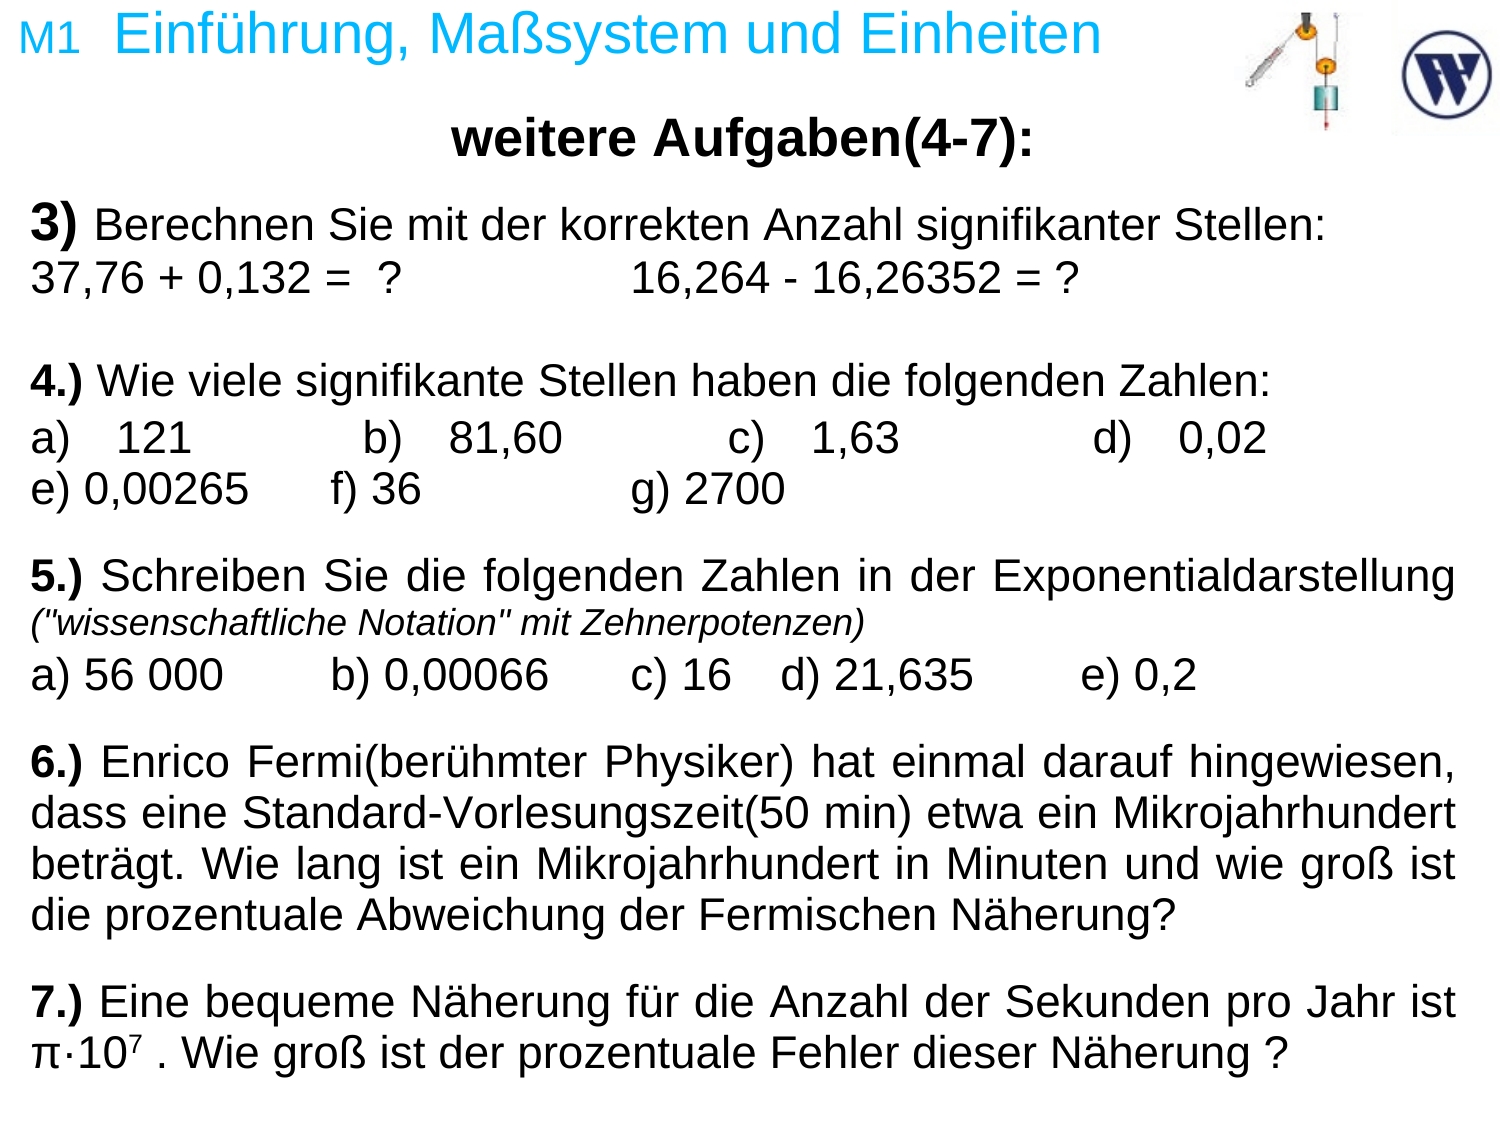

weitere Aufgaben(4-7):
3) Berechnen Sie mit der korrekten Anzahl signifikanter Stellen:
37,76 + 0,132 = ?		16,264 - 16,26352 = ?
4.) Wie viele signifikante Stellen haben die folgenden Zahlen:
a) 121		b) 81,60 	c) 1,63 	d) 0,02
e) 0,00265 	f) 36 		g) 2700
5.) Schreiben Sie die folgenden Zahlen in der Exponentialdarstellung ("wissenschaftliche Notation" mit Zehnerpotenzen)
a) 56 000	b) 0,00066	c) 16	d) 21,635	e) 0,2
6.) Enrico Fermi(berühmter Physiker) hat einmal darauf hingewiesen, dass eine Standard-Vorlesungszeit(50 min) etwa ein Mikrojahrhundert beträgt. Wie lang ist ein Mikrojahrhundert in Minuten und wie groß ist die prozentuale Abweichung der Fermischen Näherung?
7.) Eine bequeme Näherung für die Anzahl der Sekunden pro Jahr ist π·107 . Wie groß ist der prozentuale Fehler dieser Näherung ?
16